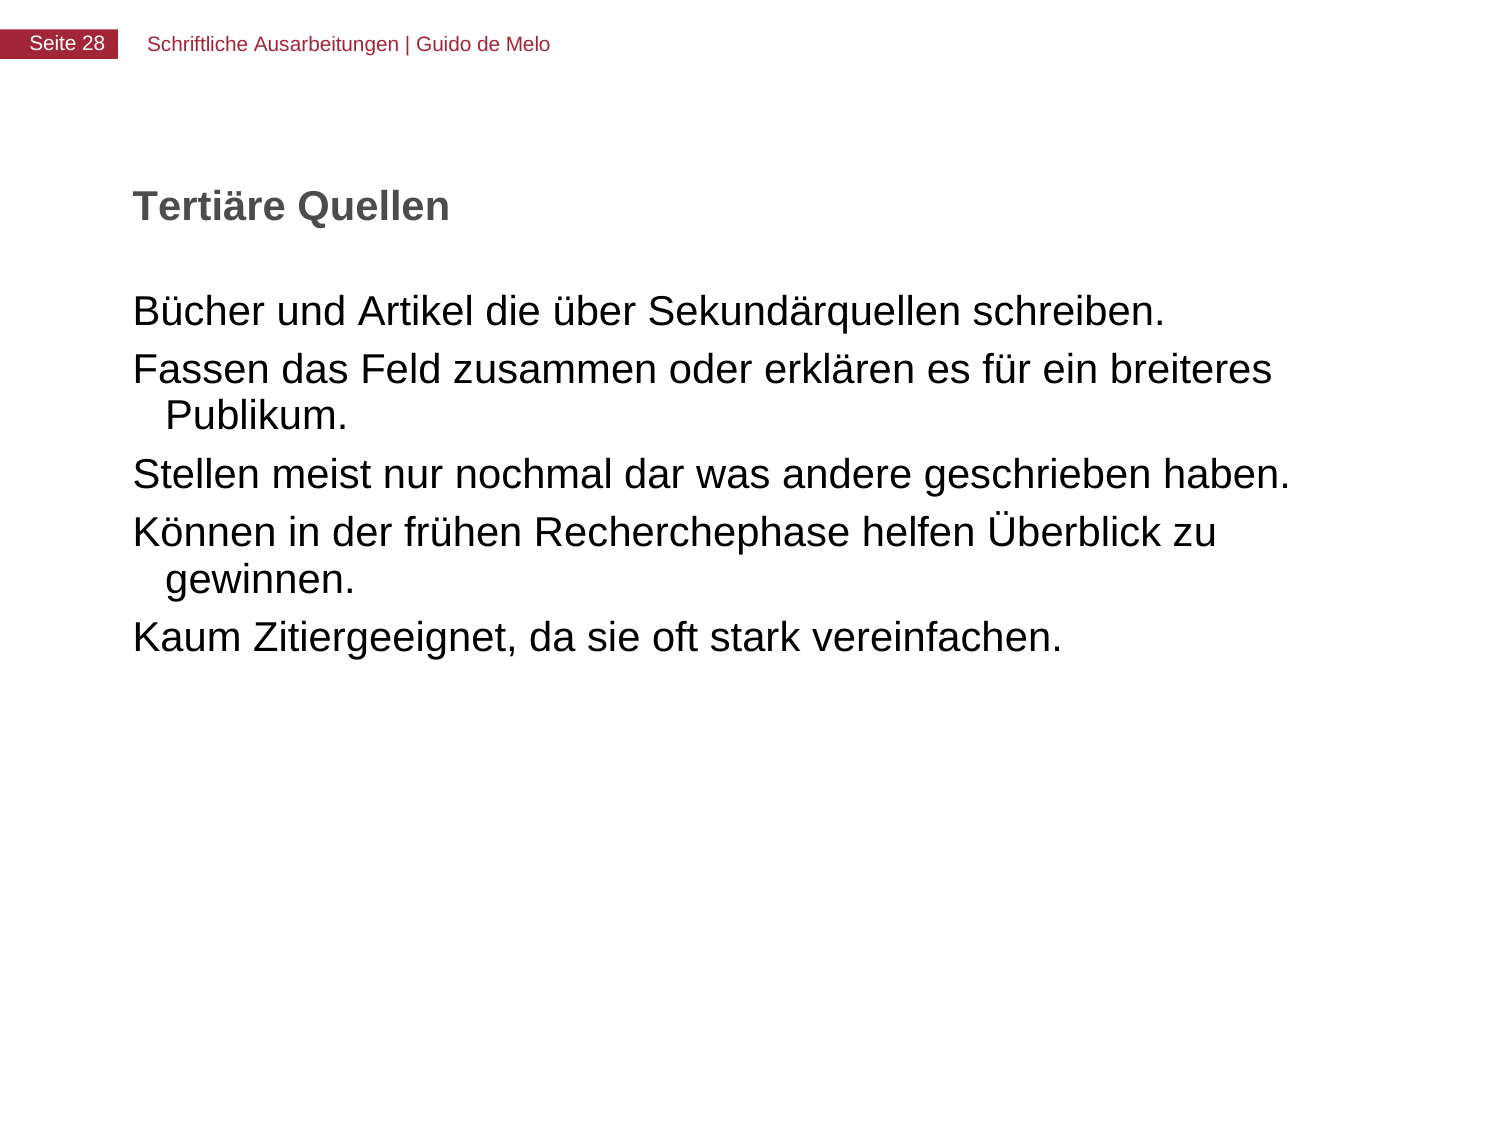

# Tertiäre Quellen
Bücher und Artikel die über Sekundärquellen schreiben.
Fassen das Feld zusammen oder erklären es für ein breiteres Publikum.
Stellen meist nur nochmal dar was andere geschrieben haben.
Können in der frühen Recherchephase helfen Überblick zu gewinnen.
Kaum Zitiergeeignet, da sie oft stark vereinfachen.